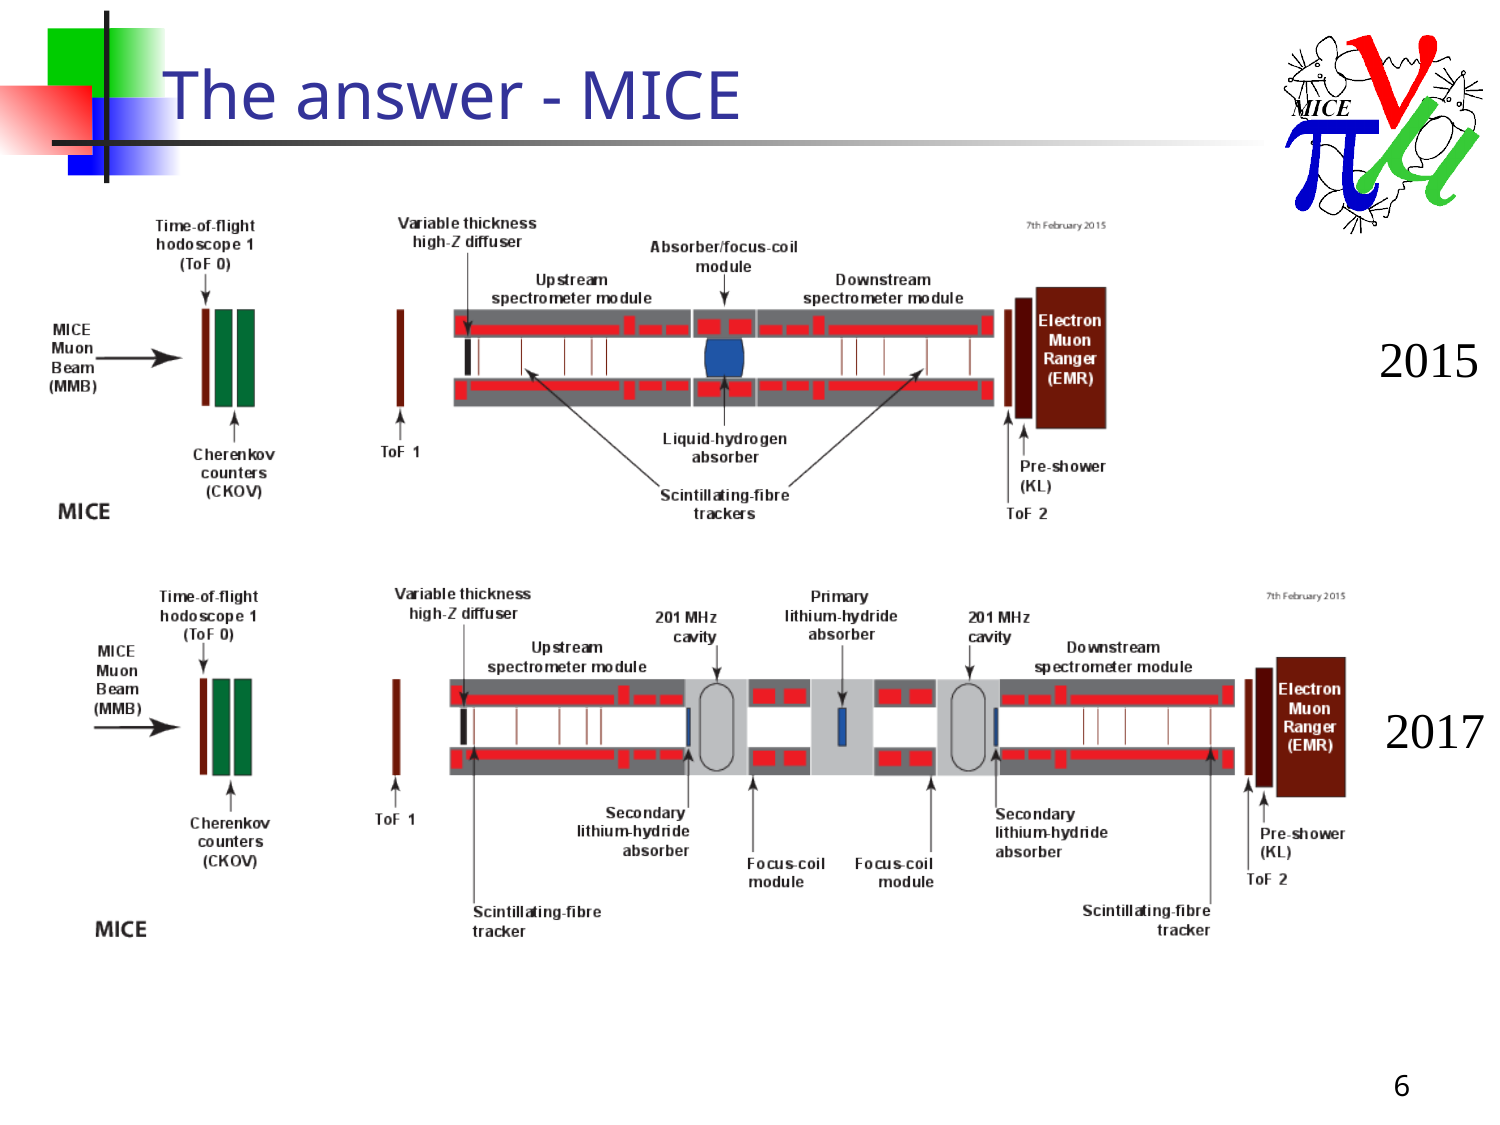

# The answer - MICE
2015
2017
6